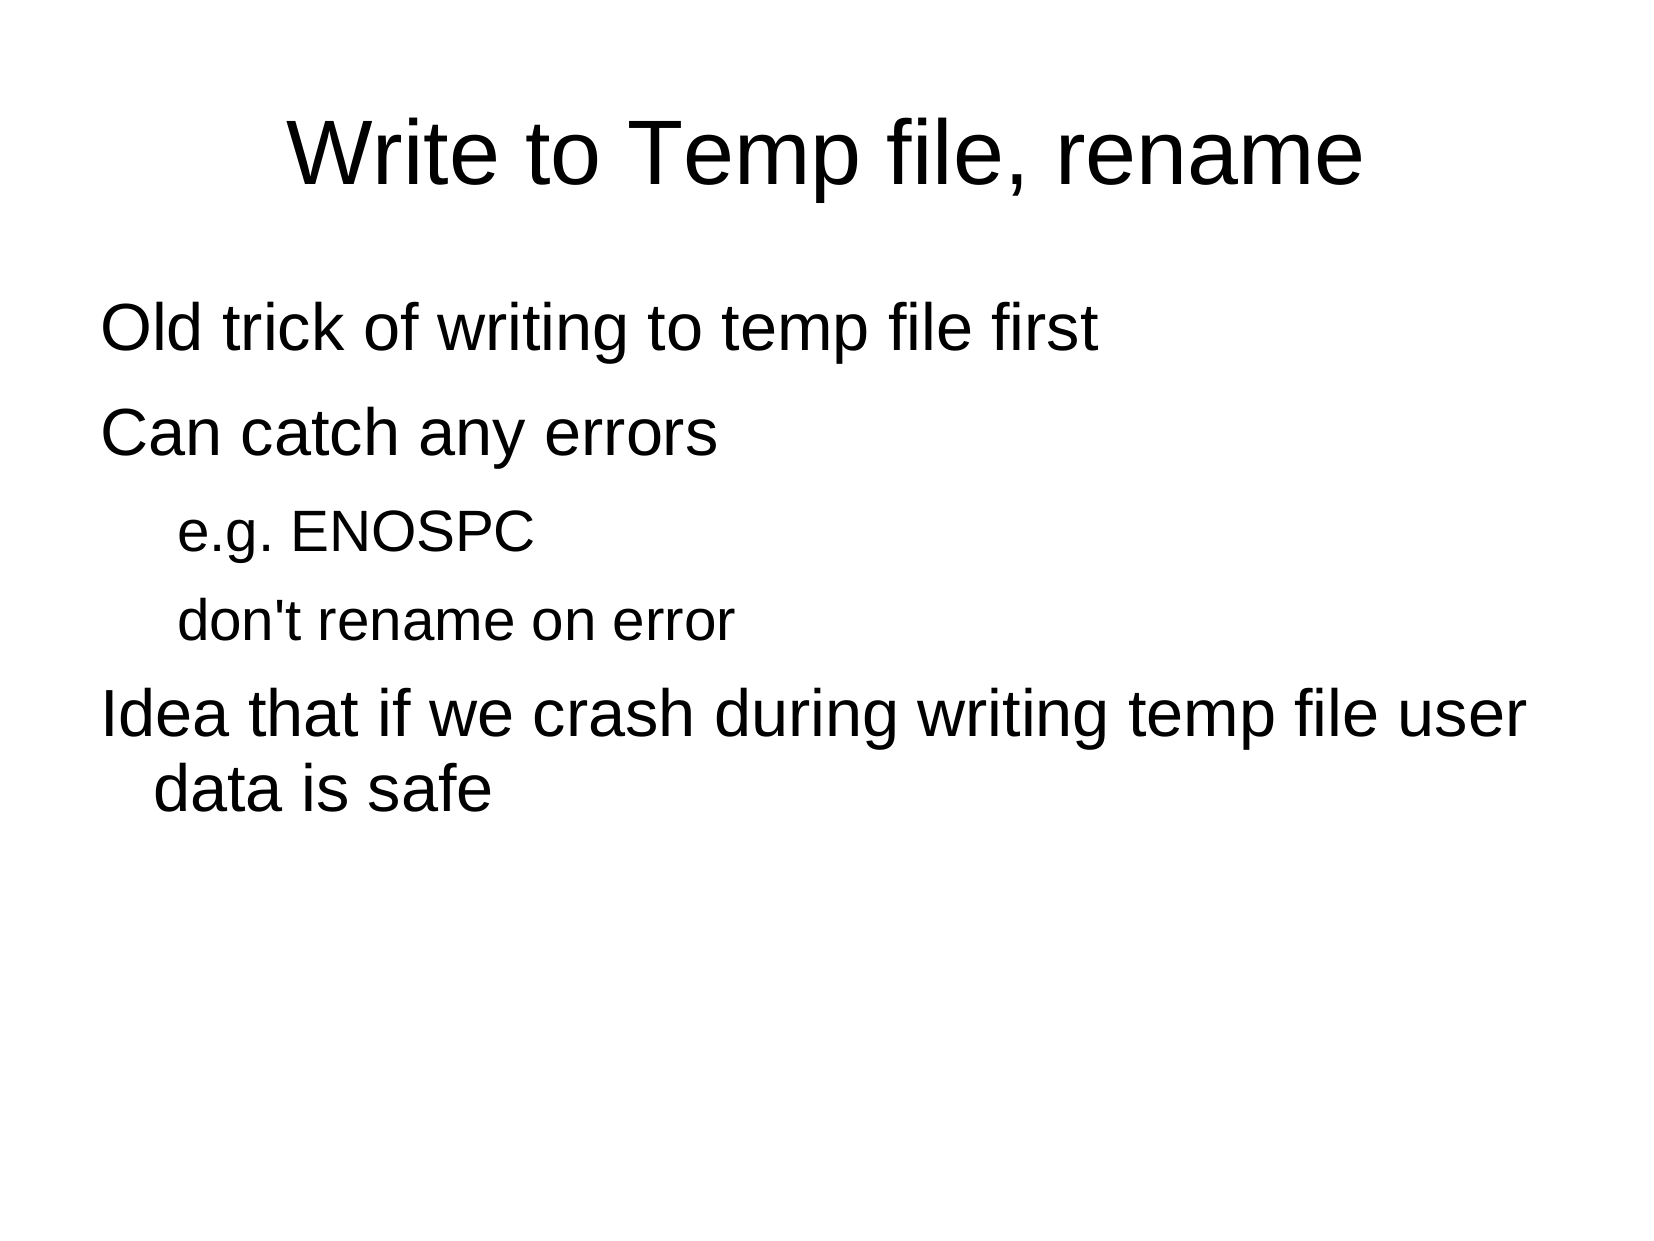

# Write to Temp file, rename
Old trick of writing to temp file first
Can catch any errors
e.g. ENOSPC
don't rename on error
Idea that if we crash during writing temp file user data is safe